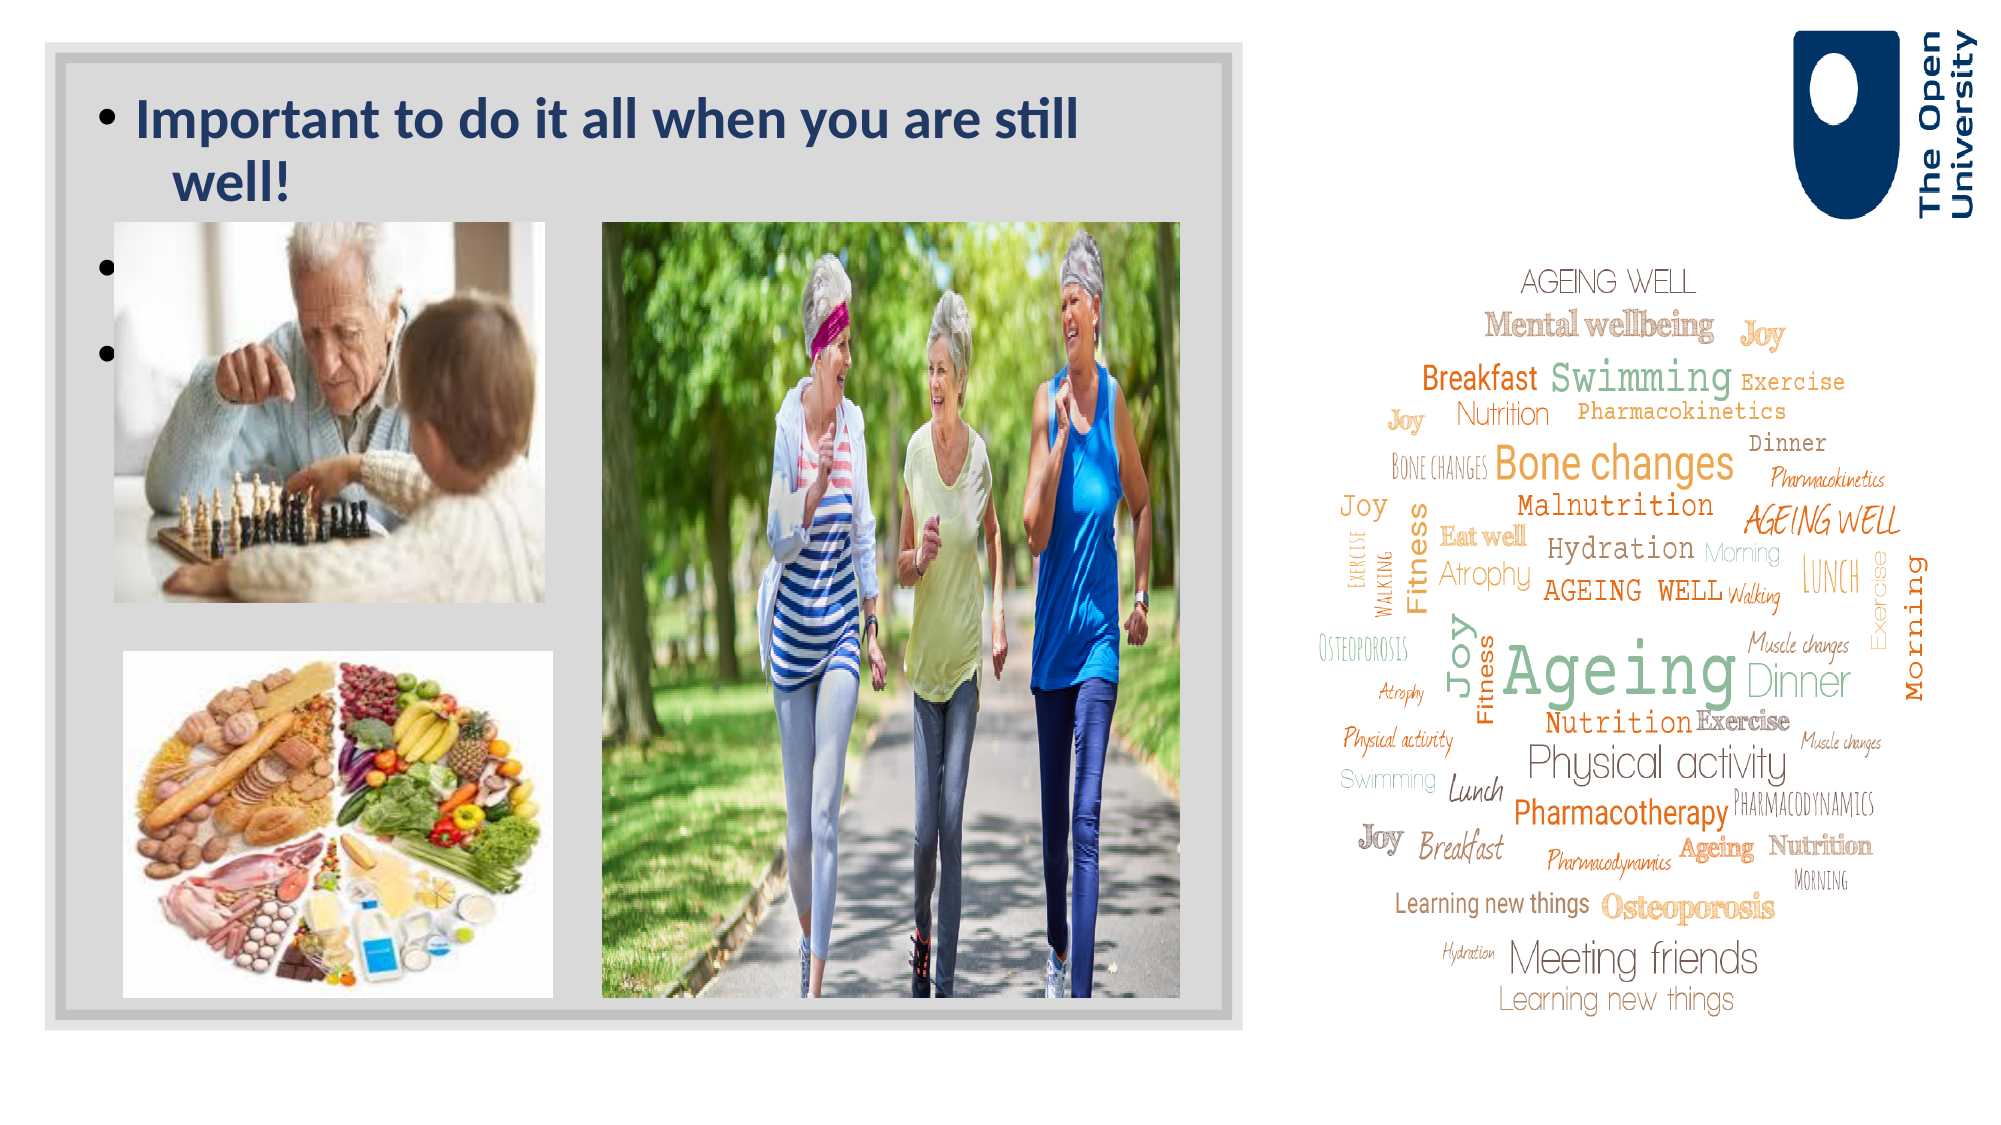

# Important to do it all when you are still well!